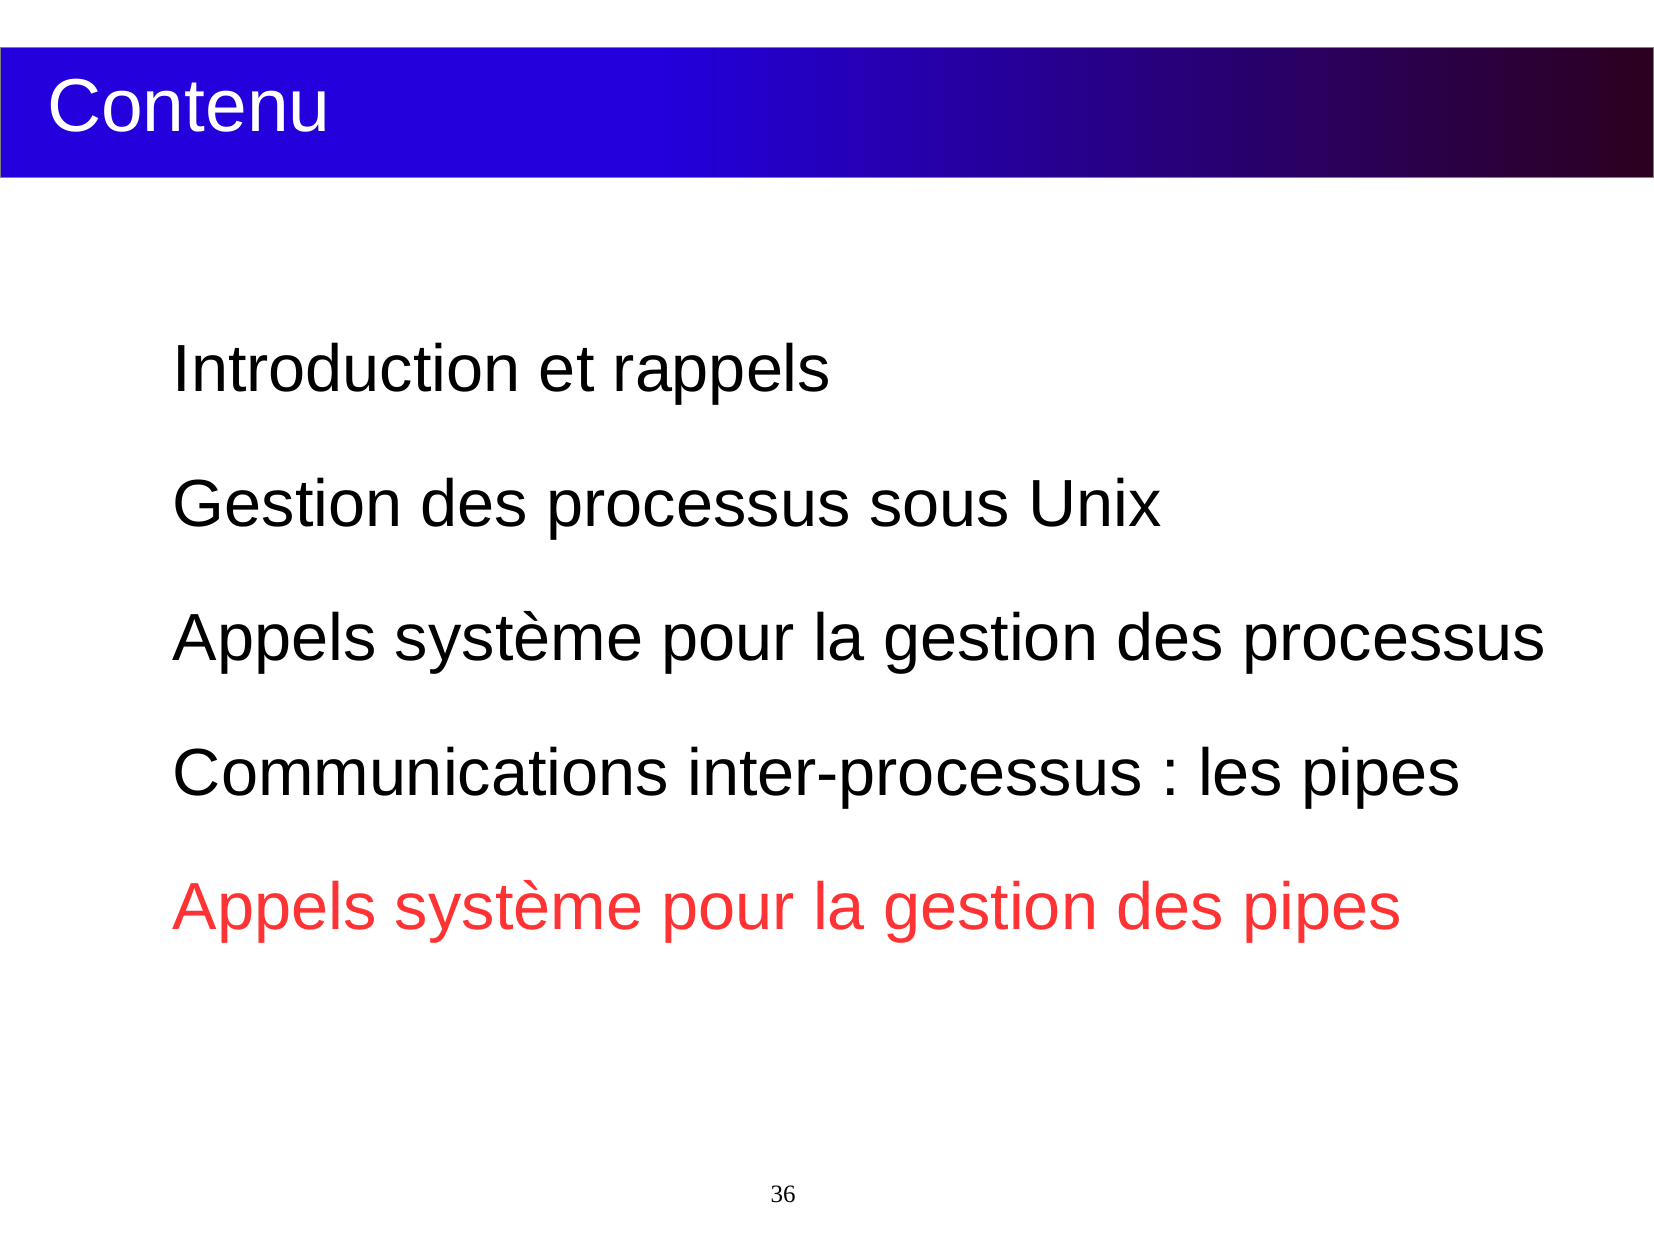

# Contenu
Introduction et rappels
Gestion des processus sous Unix
Appels système pour la gestion des processus
Communications inter-processus : les pipes
Appels système pour la gestion des pipes